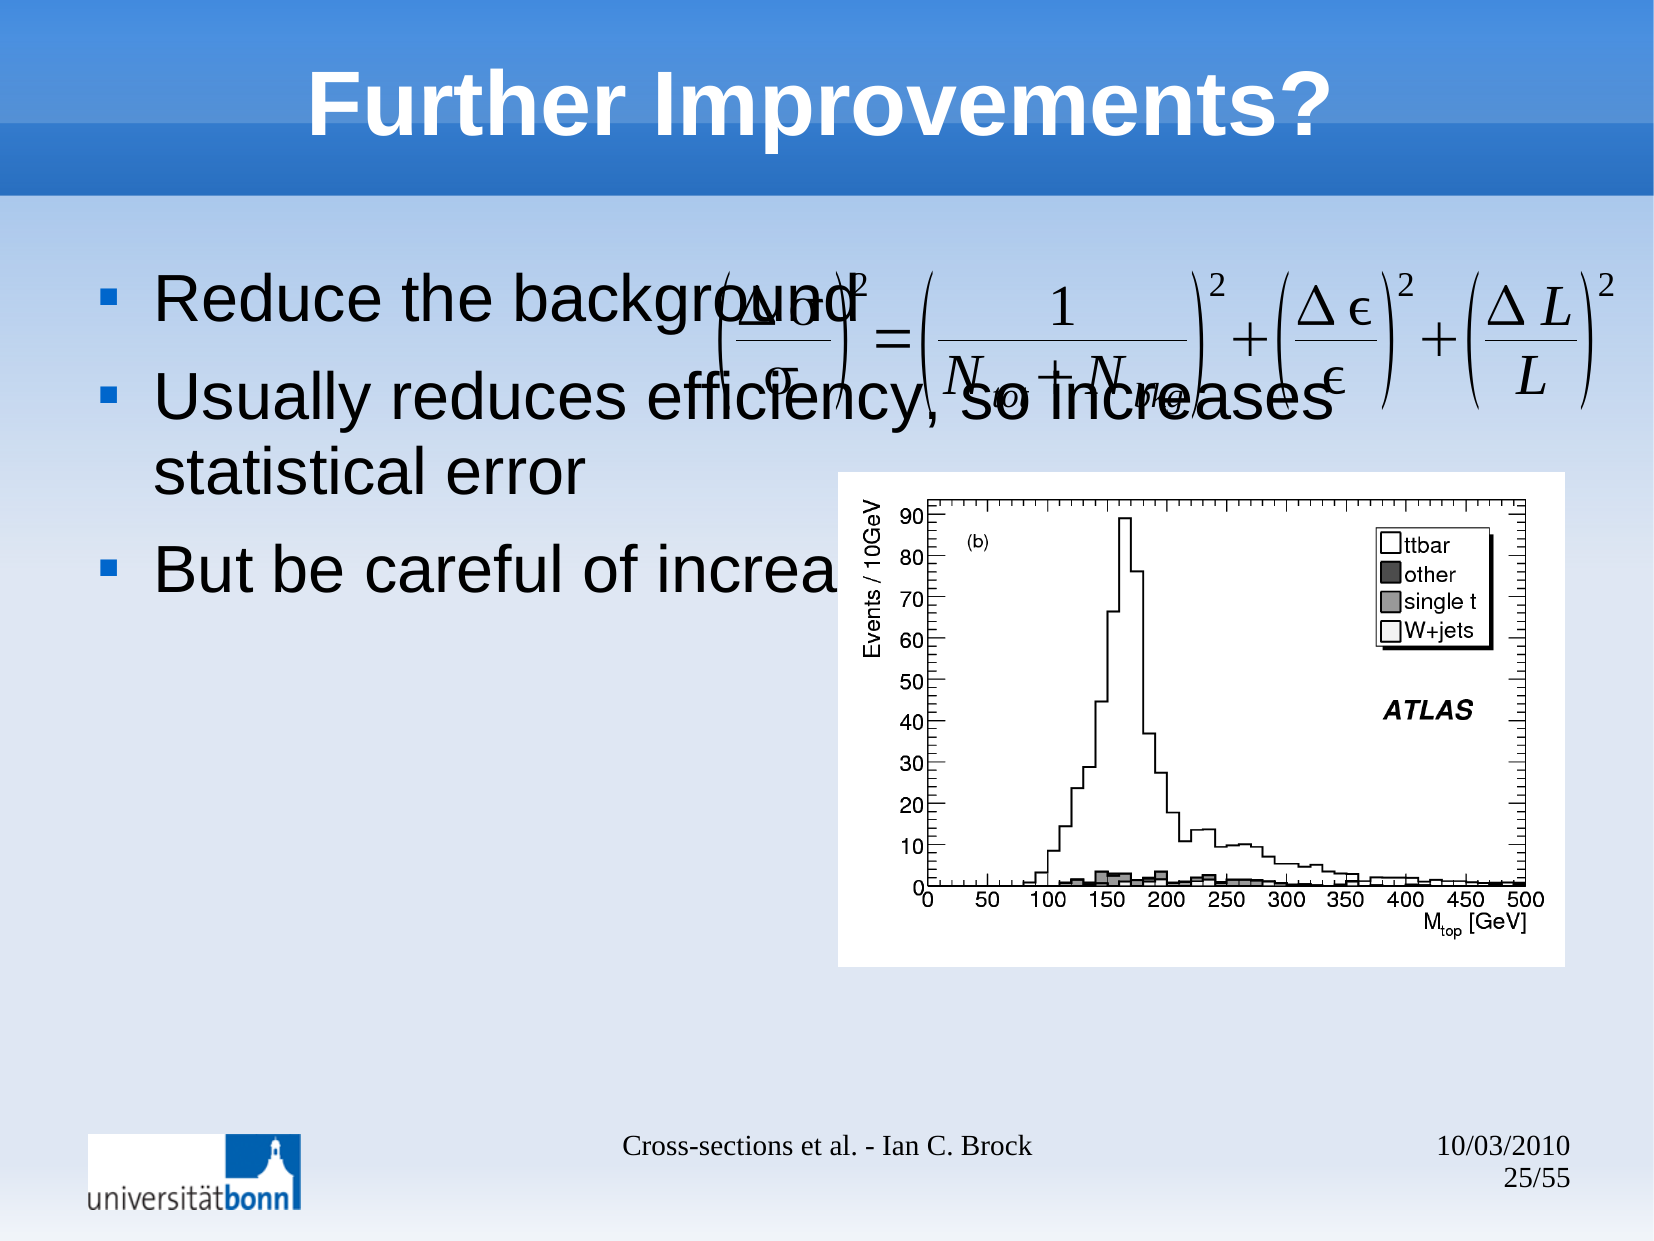

# Further Improvements?
Reduce the background
Usually reduces efficiency, so increases statistical error
But be careful of increased efficiency error
Cross-sections et al. - Ian C. Brock
25